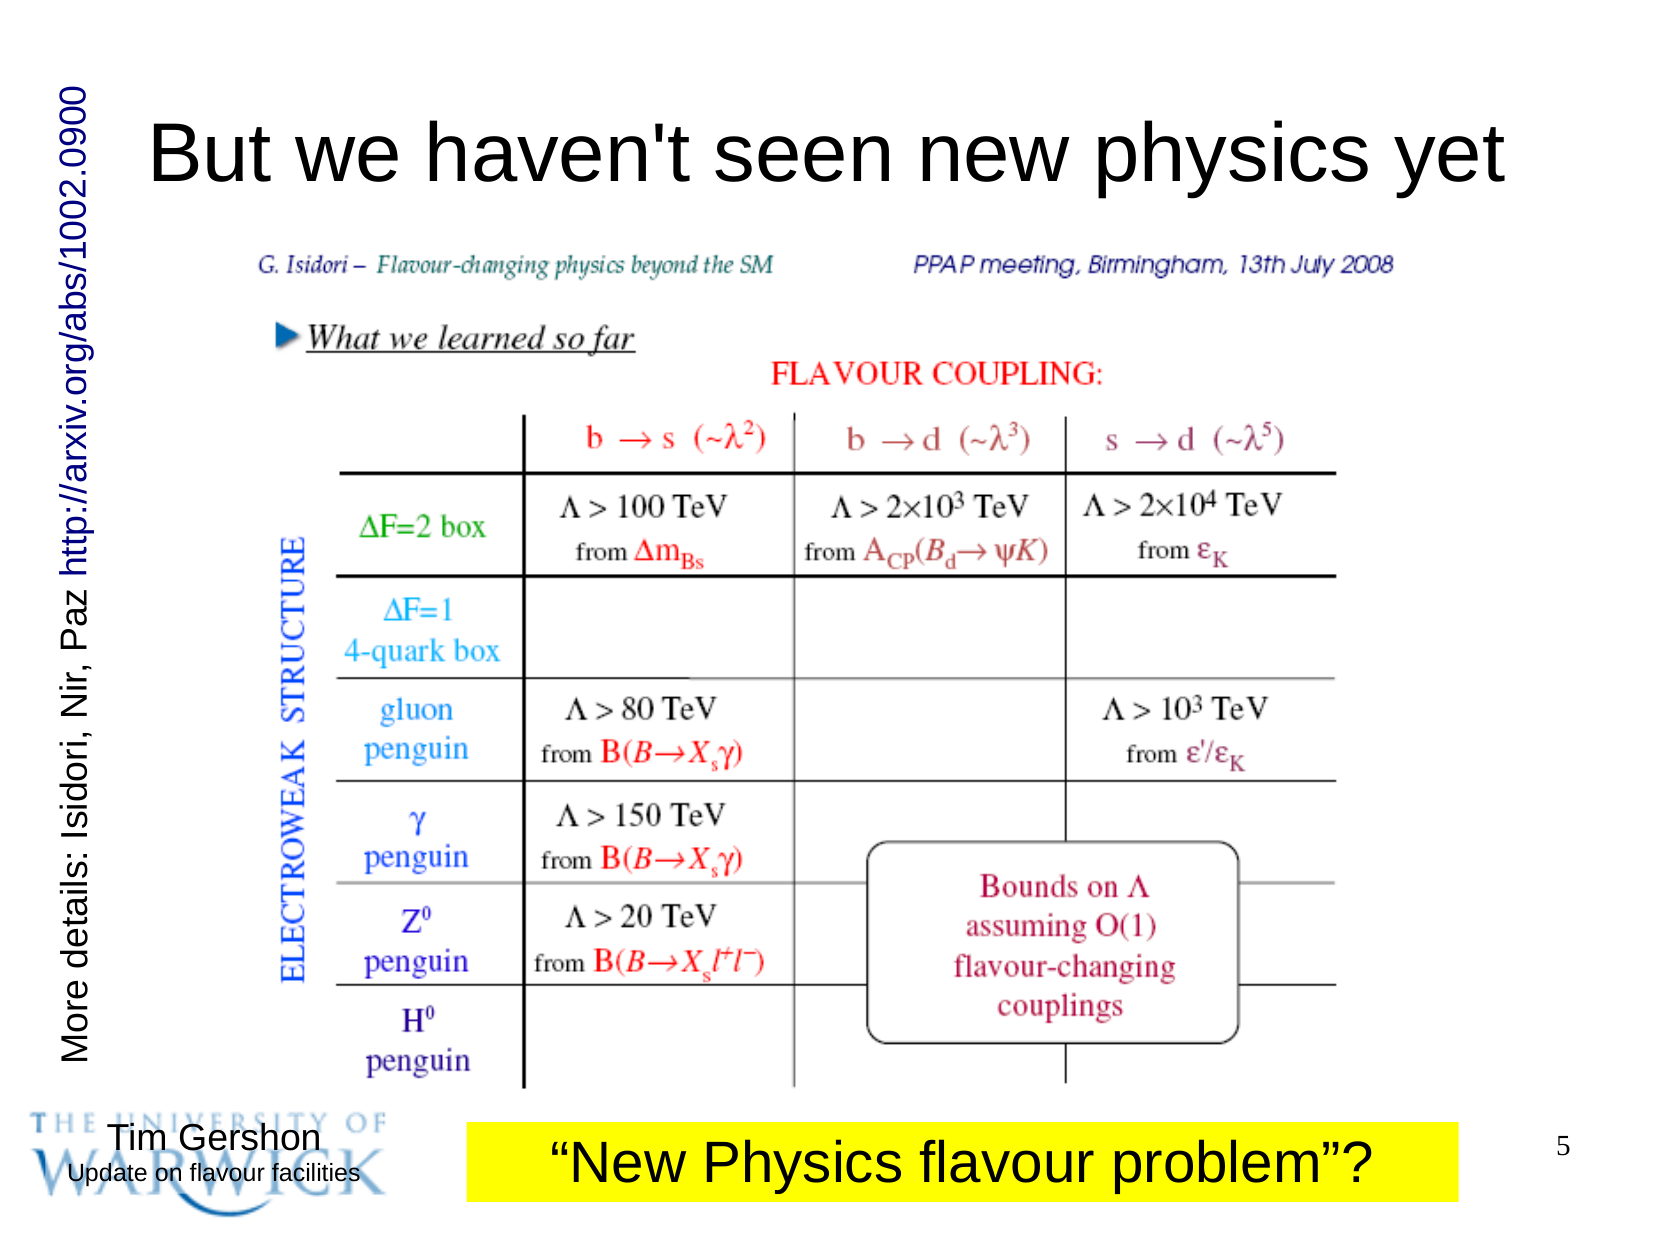

# But we haven't seen new physics yet
More details: Isidori, Nir, Paz http://arxiv.org/abs/1002.0900
Tim Gershon
Update on flavour facilities
“New Physics flavour problem”?
5